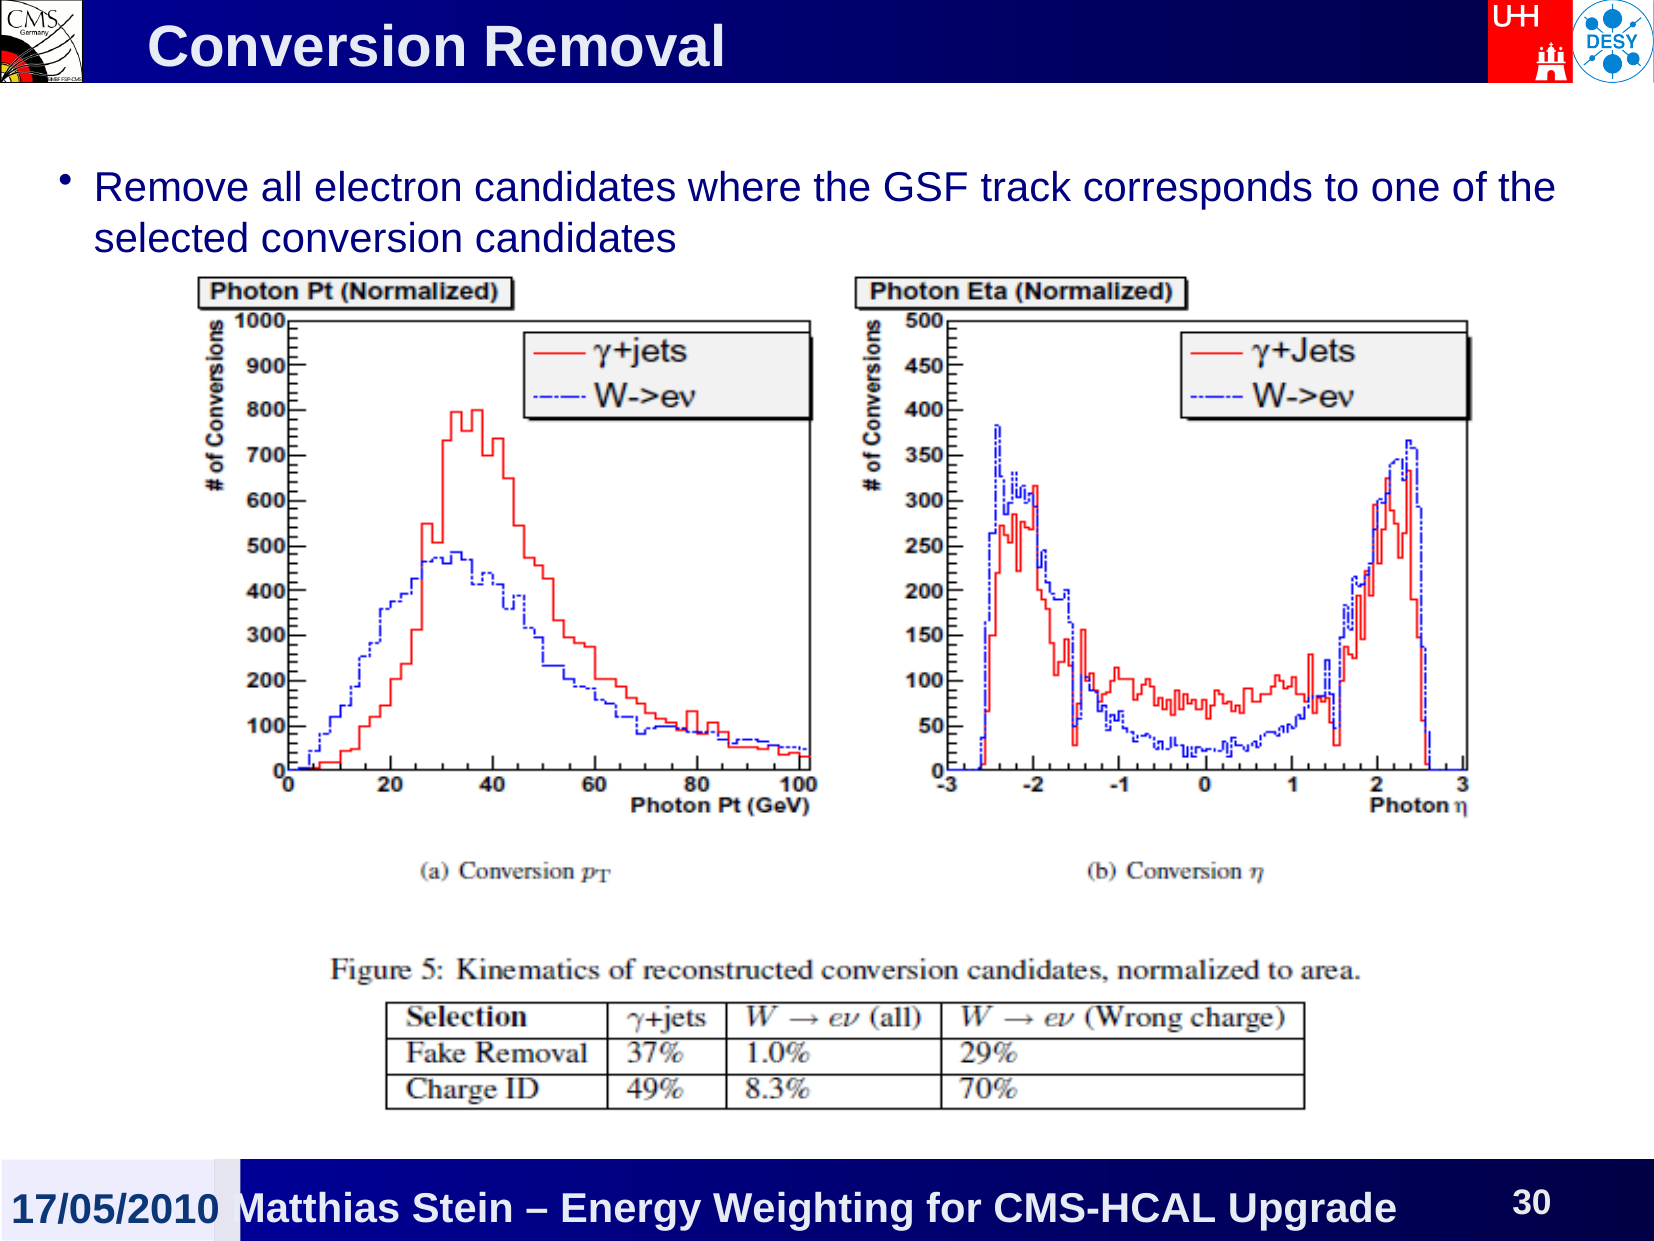

# Conversion Removal
Remove all electron candidates where the GSF track corresponds to one of the selected conversion candidates